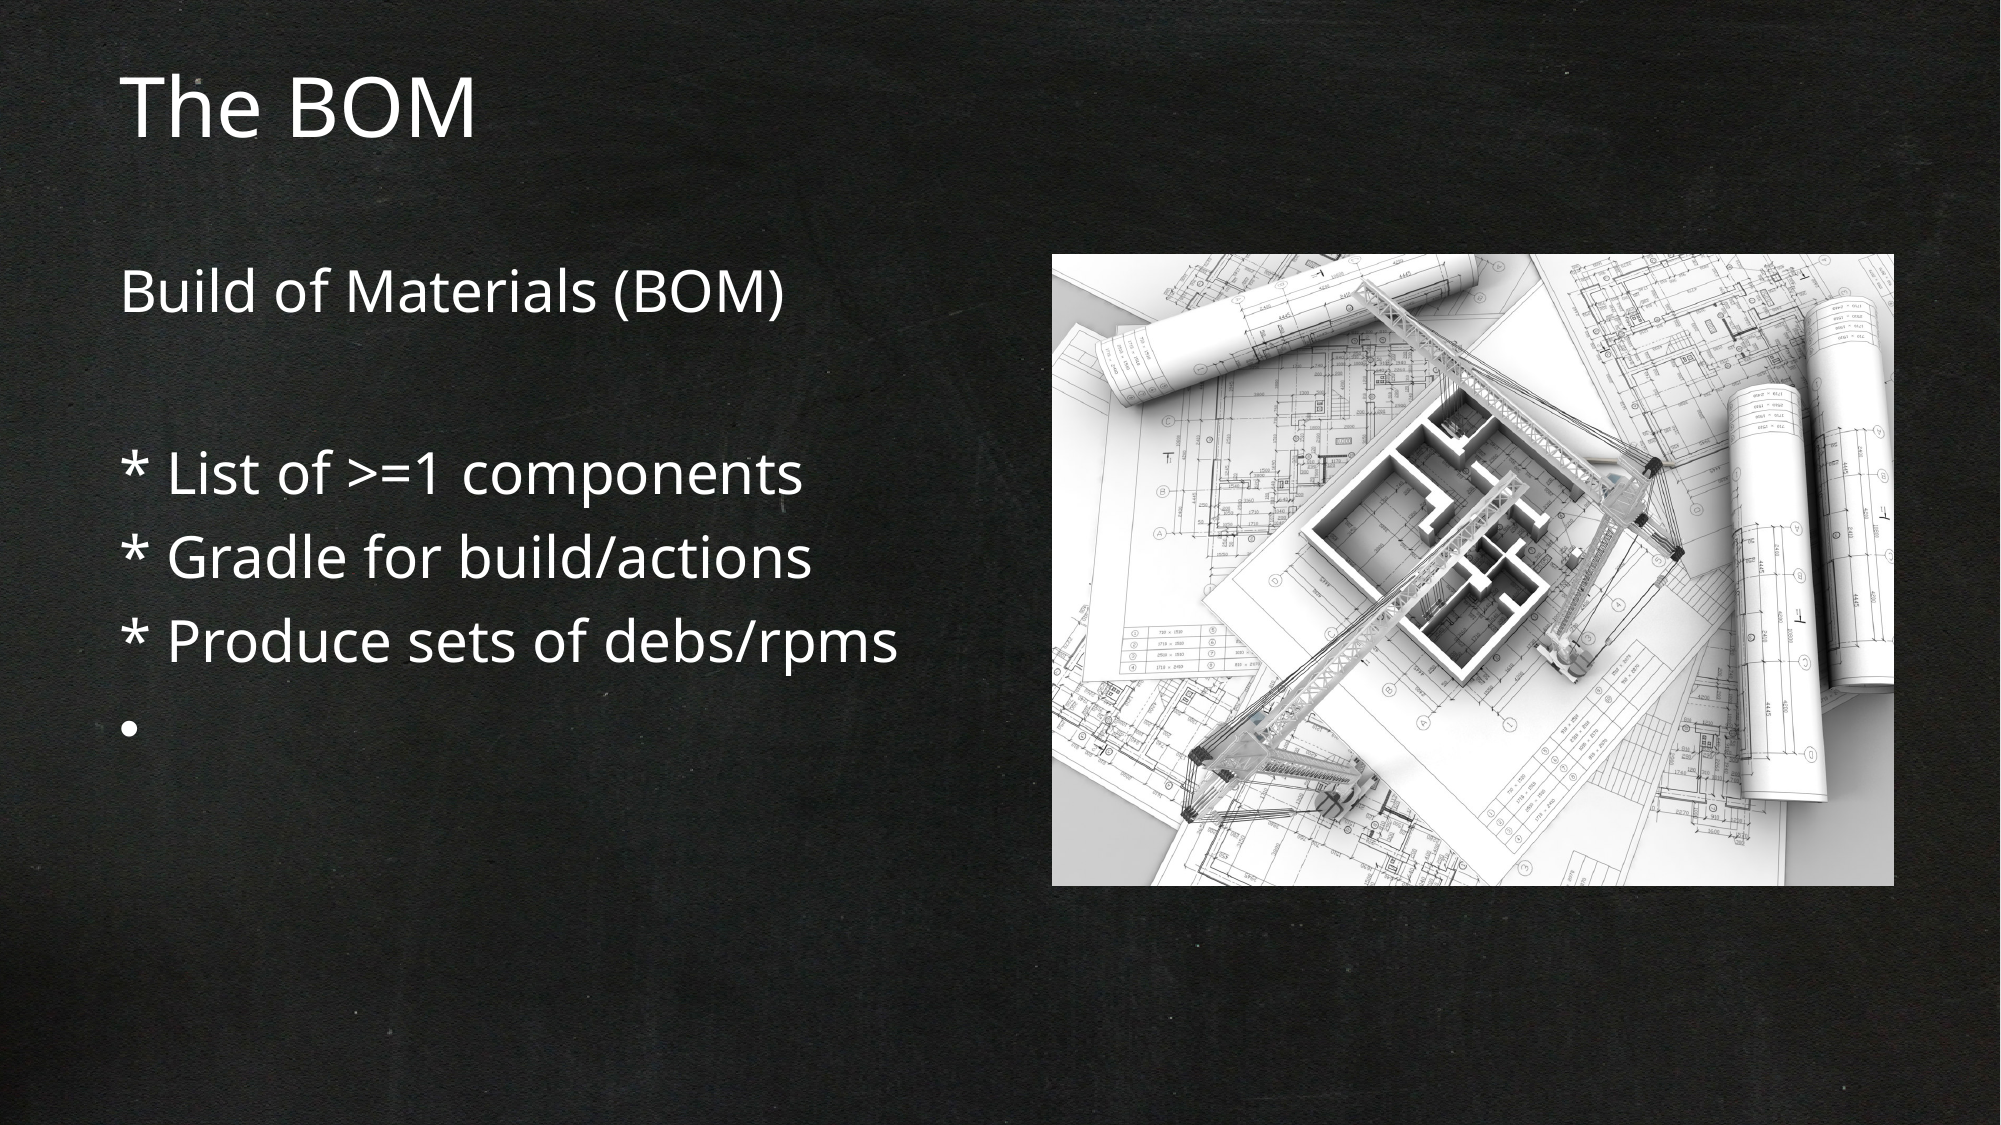

# The BOM
Build of Materials (BOM)
* List of >=1 components
* Gradle for build/actions
* Produce sets of debs/rpms